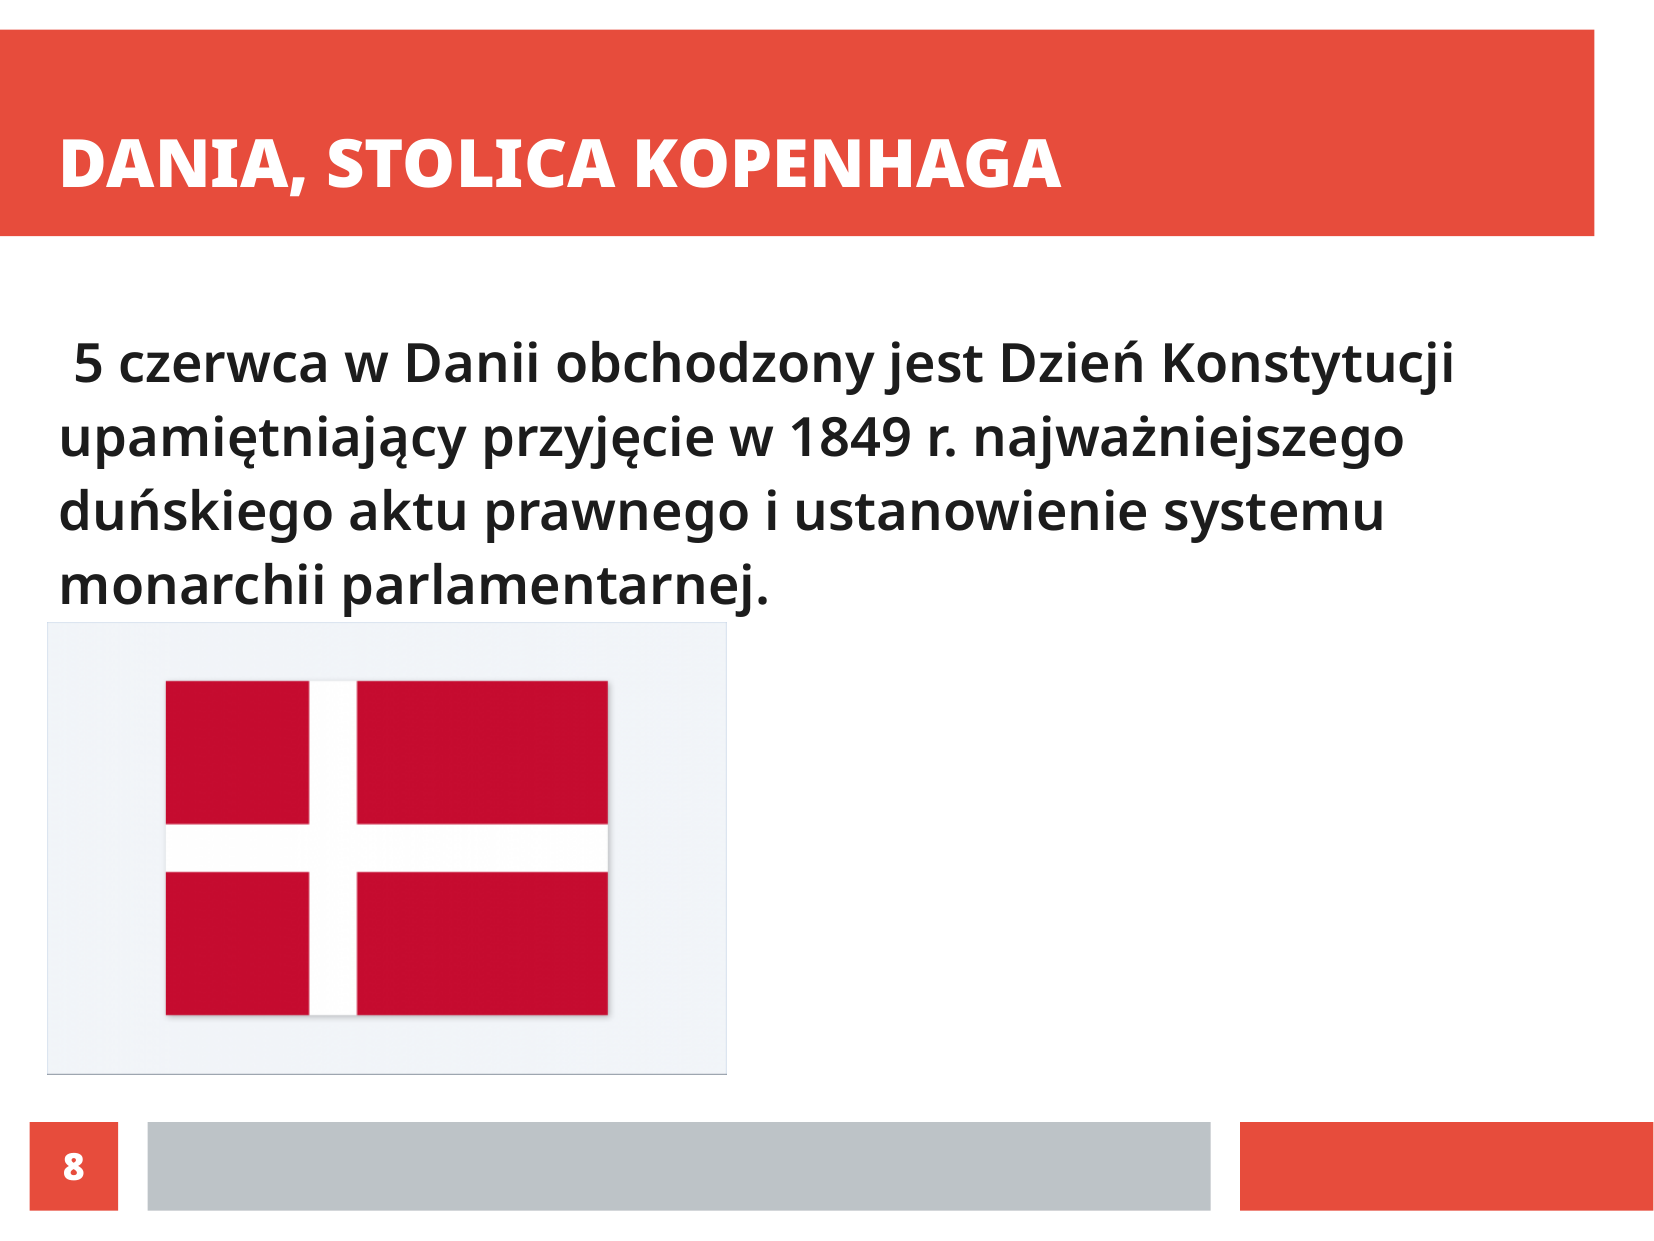

# DANIA, STOLICA KOPENHAGA
 5 czerwca w Danii obchodzony jest Dzień Konstytucji upamiętniający przyjęcie w 1849 r. najważniejszego duńskiego aktu prawnego i ustanowienie systemu monarchii parlamentarnej.
8